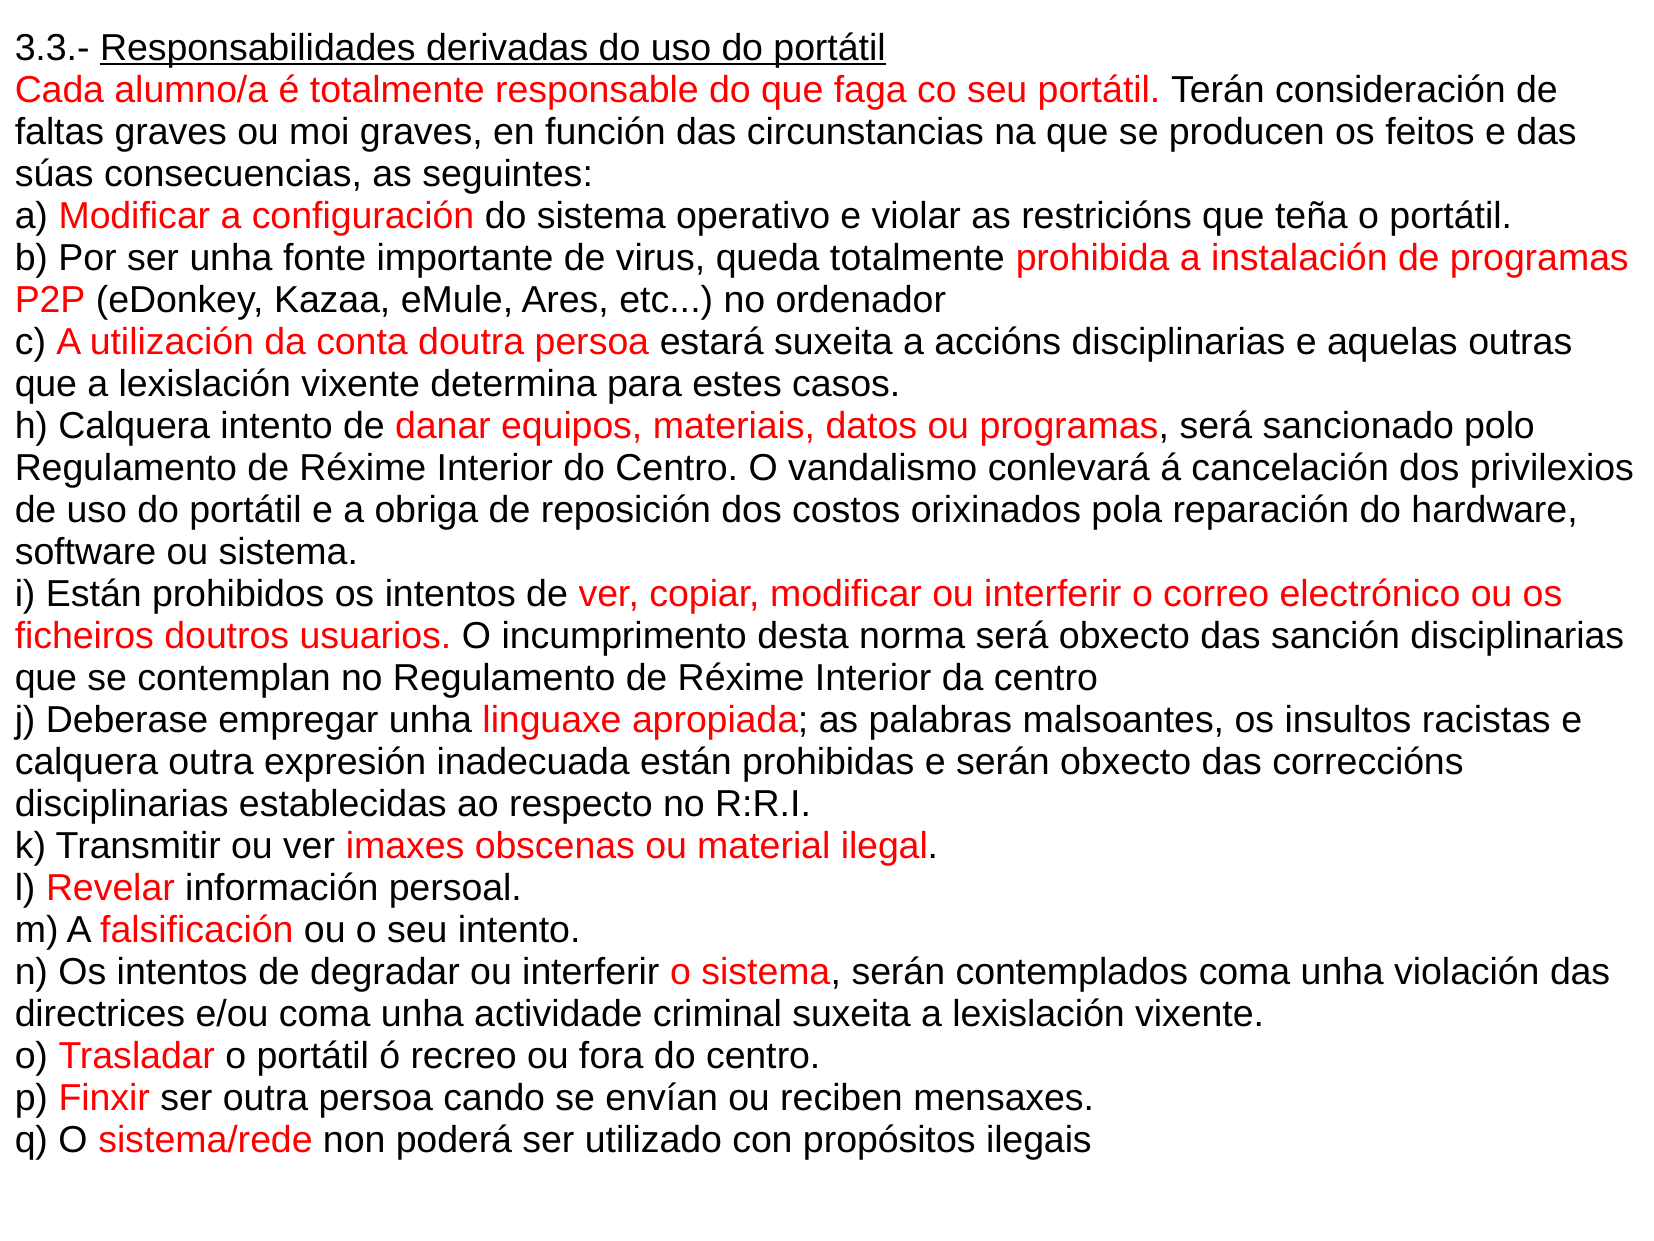

3.3.- Responsabilidades derivadas do uso do portátil
Cada alumno/a é totalmente responsable do que faga co seu portátil. Terán consideración de faltas graves ou moi graves, en función das circunstancias na que se producen os feitos e das súas consecuencias, as seguintes:
a) Modificar a configuración do sistema operativo e violar as restricións que teña o portátil.
b) Por ser unha fonte importante de virus, queda totalmente prohibida a instalación de programas P2P (eDonkey, Kazaa, eMule, Ares, etc...) no ordenador
c) A utilización da conta doutra persoa estará suxeita a accións disciplinarias e aquelas outras que a lexislación vixente determina para estes casos.
h) Calquera intento de danar equipos, materiais, datos ou programas, será sancionado polo Regulamento de Réxime Interior do Centro. O vandalismo conlevará á cancelación dos privilexios de uso do portátil e a obriga de reposición dos costos orixinados pola reparación do hardware, software ou sistema.
i) Están prohibidos os intentos de ver, copiar, modificar ou interferir o correo electrónico ou os ficheiros doutros usuarios. O incumprimento desta norma será obxecto das sanción disciplinarias que se contemplan no Regulamento de Réxime Interior da centro
j) Deberase empregar unha linguaxe apropiada; as palabras malsoantes, os insultos racistas e calquera outra expresión inadecuada están prohibidas e serán obxecto das correccións disciplinarias establecidas ao respecto no R:R.I.
k) Transmitir ou ver imaxes obscenas ou material ilegal.
l) Revelar información persoal.
m) A falsificación ou o seu intento.
n) Os intentos de degradar ou interferir o sistema, serán contemplados coma unha violación das directrices e/ou coma unha actividade criminal suxeita a lexislación vixente.
o) Trasladar o portátil ó recreo ou fora do centro.
p) Finxir ser outra persoa cando se envían ou reciben mensaxes.
q) O sistema/rede non poderá ser utilizado con propósitos ilegais